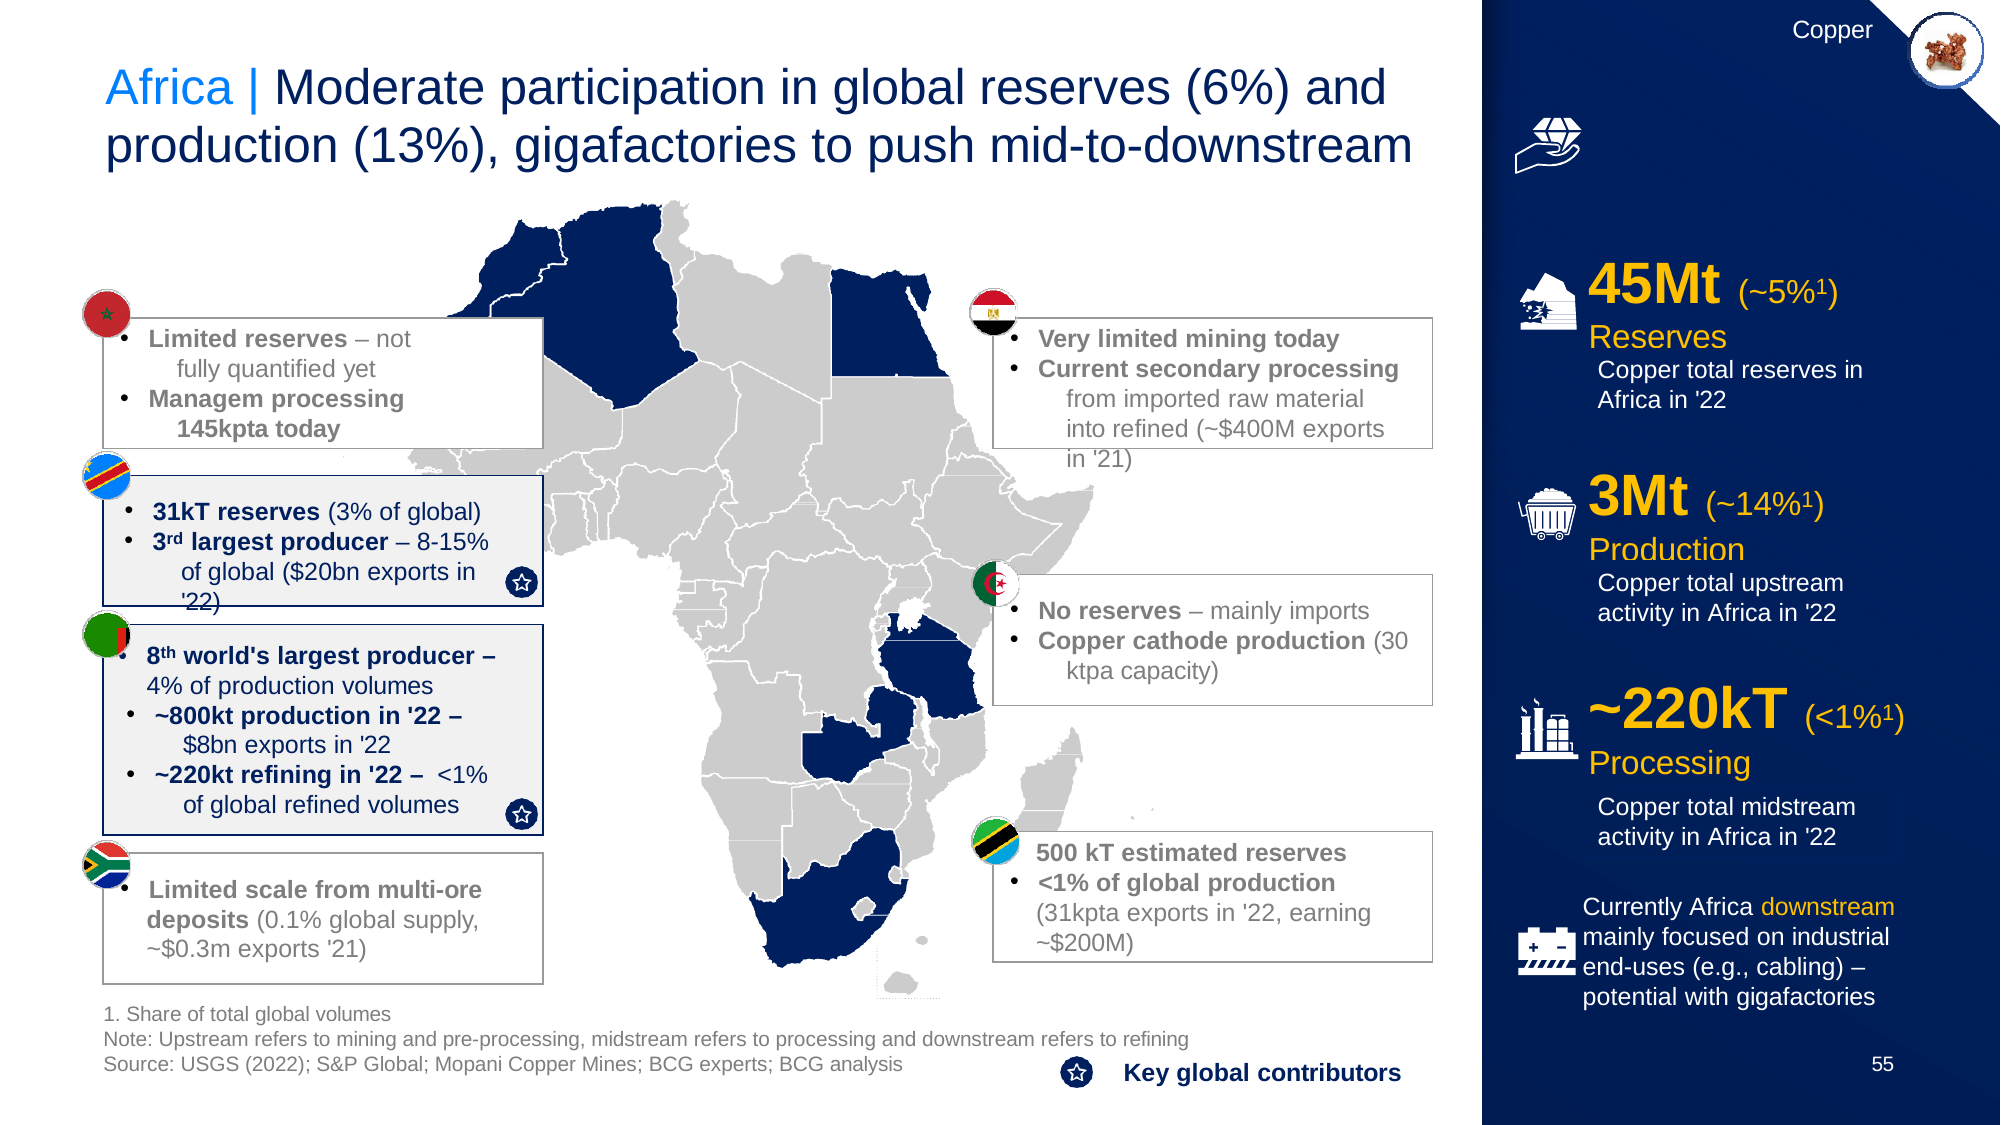

Copper
# Africa | Moderate participation in global reserves (6%) and
production (13%), gigafactories to push mid-to-downstream
45Mt (~5%1)
Reserves
Limited reserves – not fully quantified yet
Managem processing 145kpta today
Very limited mining today
Current secondary processing from imported raw material into refined (~$400M exports in '21)
Copper total reserves in Africa in '22
3Mt (~14%1)
Production
31kT reserves (3% of global)
3rd largest producer – 8-15% of global ($20bn exports in '22)
Copper total upstream activity in Africa in '22
No reserves – mainly imports
Copper cathode production (30 ktpa capacity)
8th world's largest producer –
4% of production volumes
~800kt production in '22 – $8bn exports in '22
~220kt refining in '22 – <1% of global refined volumes
•
~220kT (<1%1)
Processing
Copper total midstream activity in Africa in '22
500 kT estimated reserves
<1% of global production
(31kpta exports in '22, earning
~$200M)
•
Limited scale from multi-ore
deposits (0.1% global supply,
~$0.3m exports '21)
Currently Africa downstream mainly focused on industrial end-uses (e.g., cabling) – potential with gigafactories
1. Share of total global volumes
Note: Upstream refers to mining and pre-processing, midstream refers to processing and downstream refers to refining
55
Source: USGS (2022); S&P Global; Mopani Copper Mines; BCG experts; BCG analysis
Key global contributors